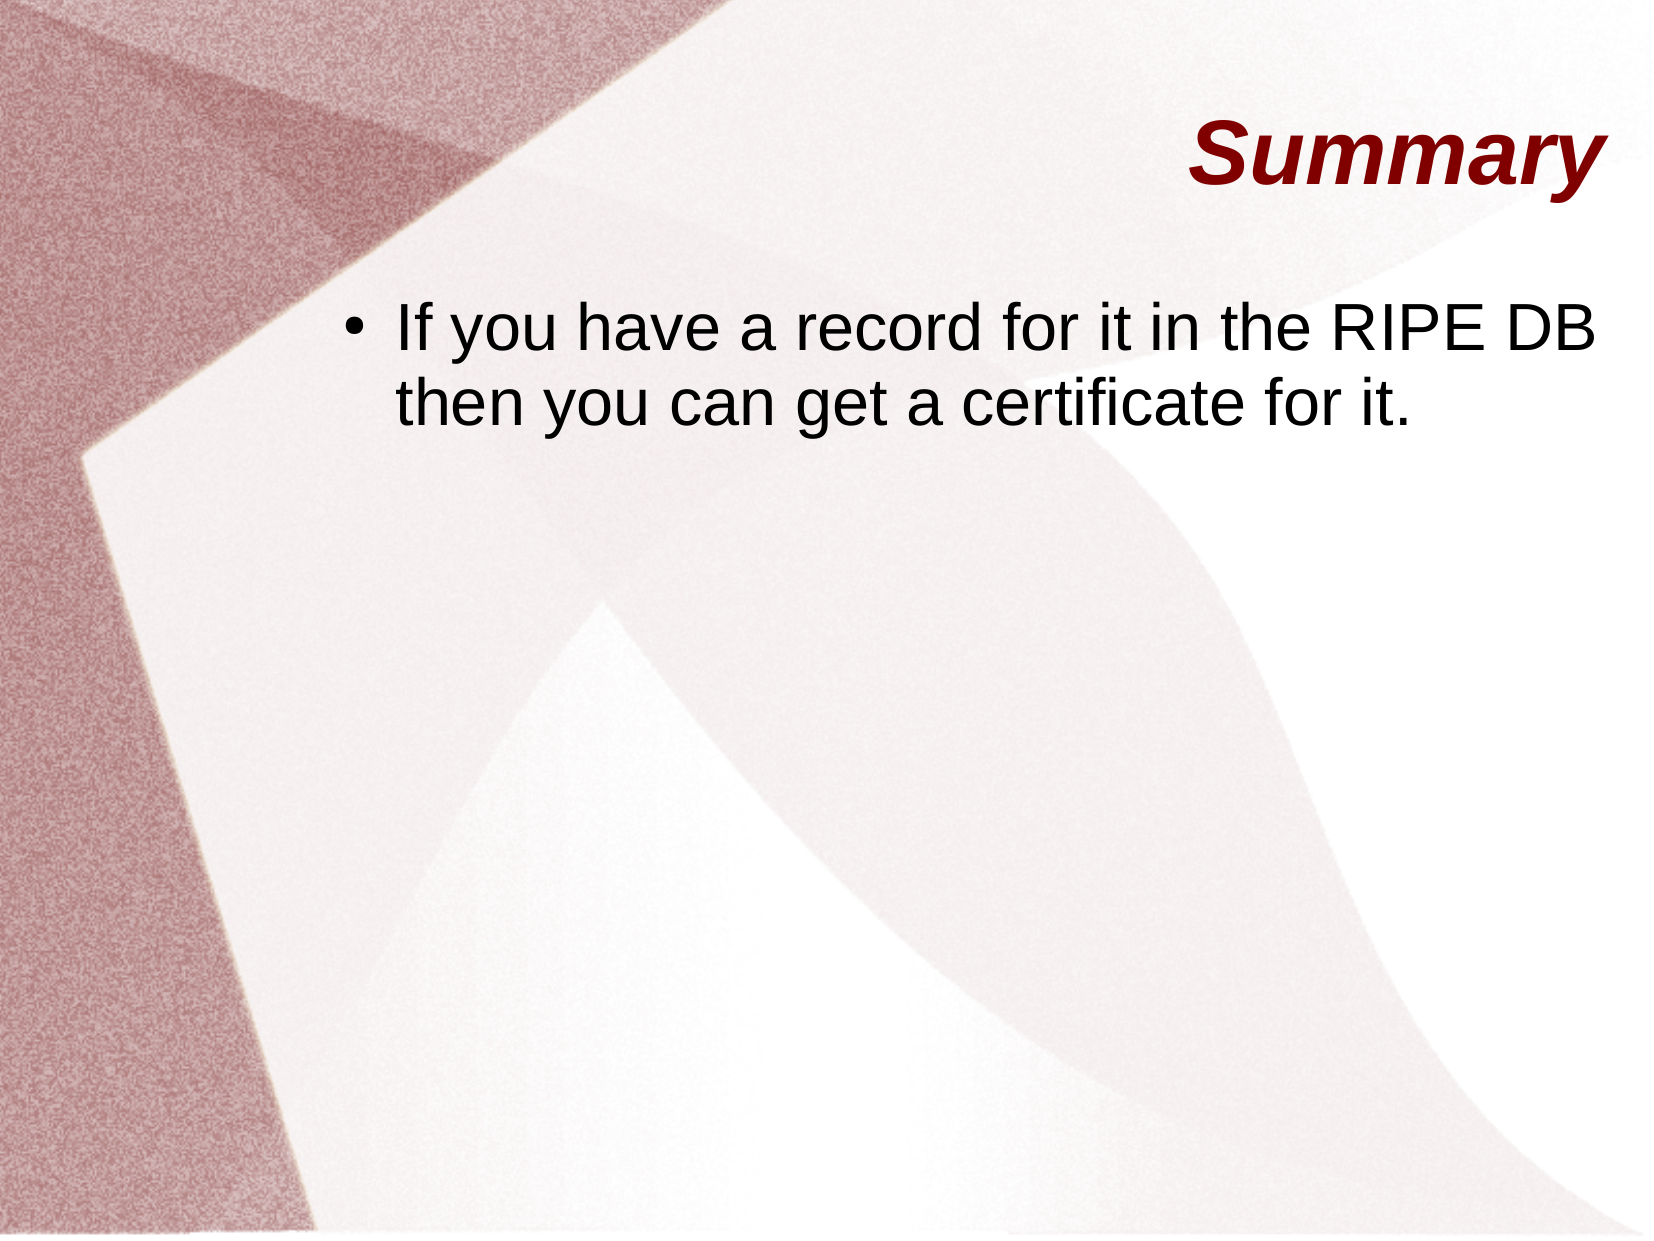

# Summary
If you have a record for it in the RIPE DB then you can get a certificate for it.